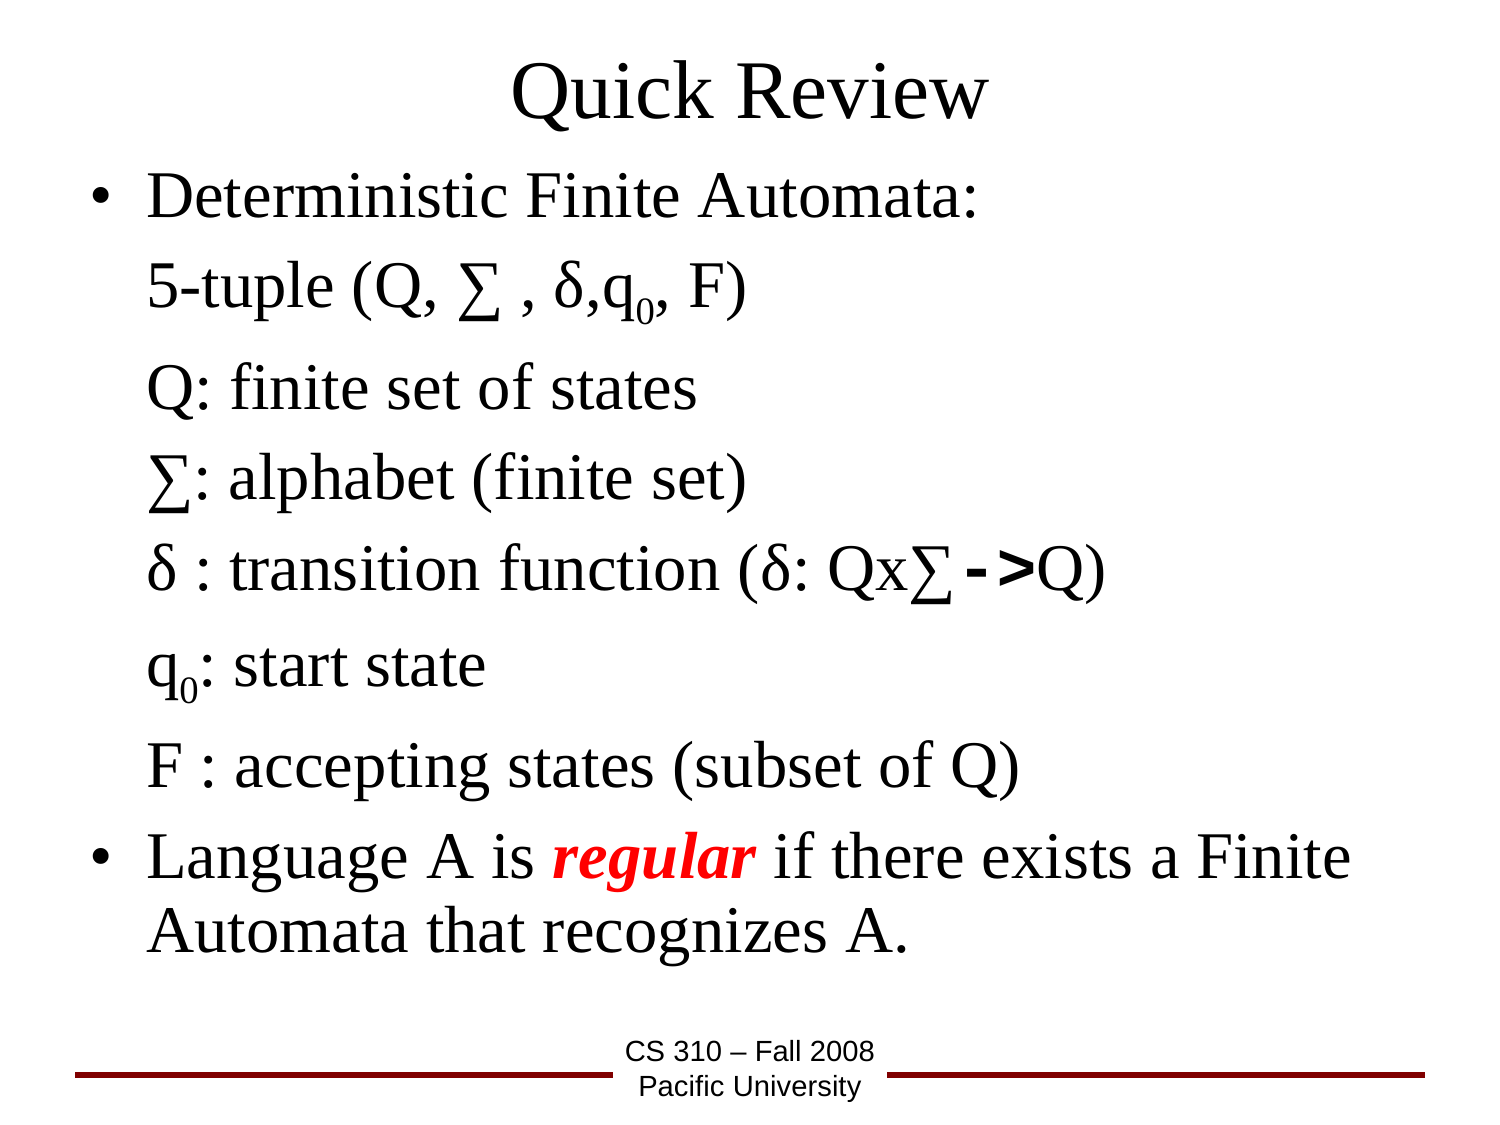

# Quick Review
Deterministic Finite Automata:
	5-tuple (Q, ∑ , δ,q0, F)
	Q: finite set of states
 	∑: alphabet (finite set)
	δ : transition function (δ: Qx∑->Q)
	q0: start state
	F : accepting states (subset of Q)
Language A is regular if there exists a Finite Automata that recognizes A.